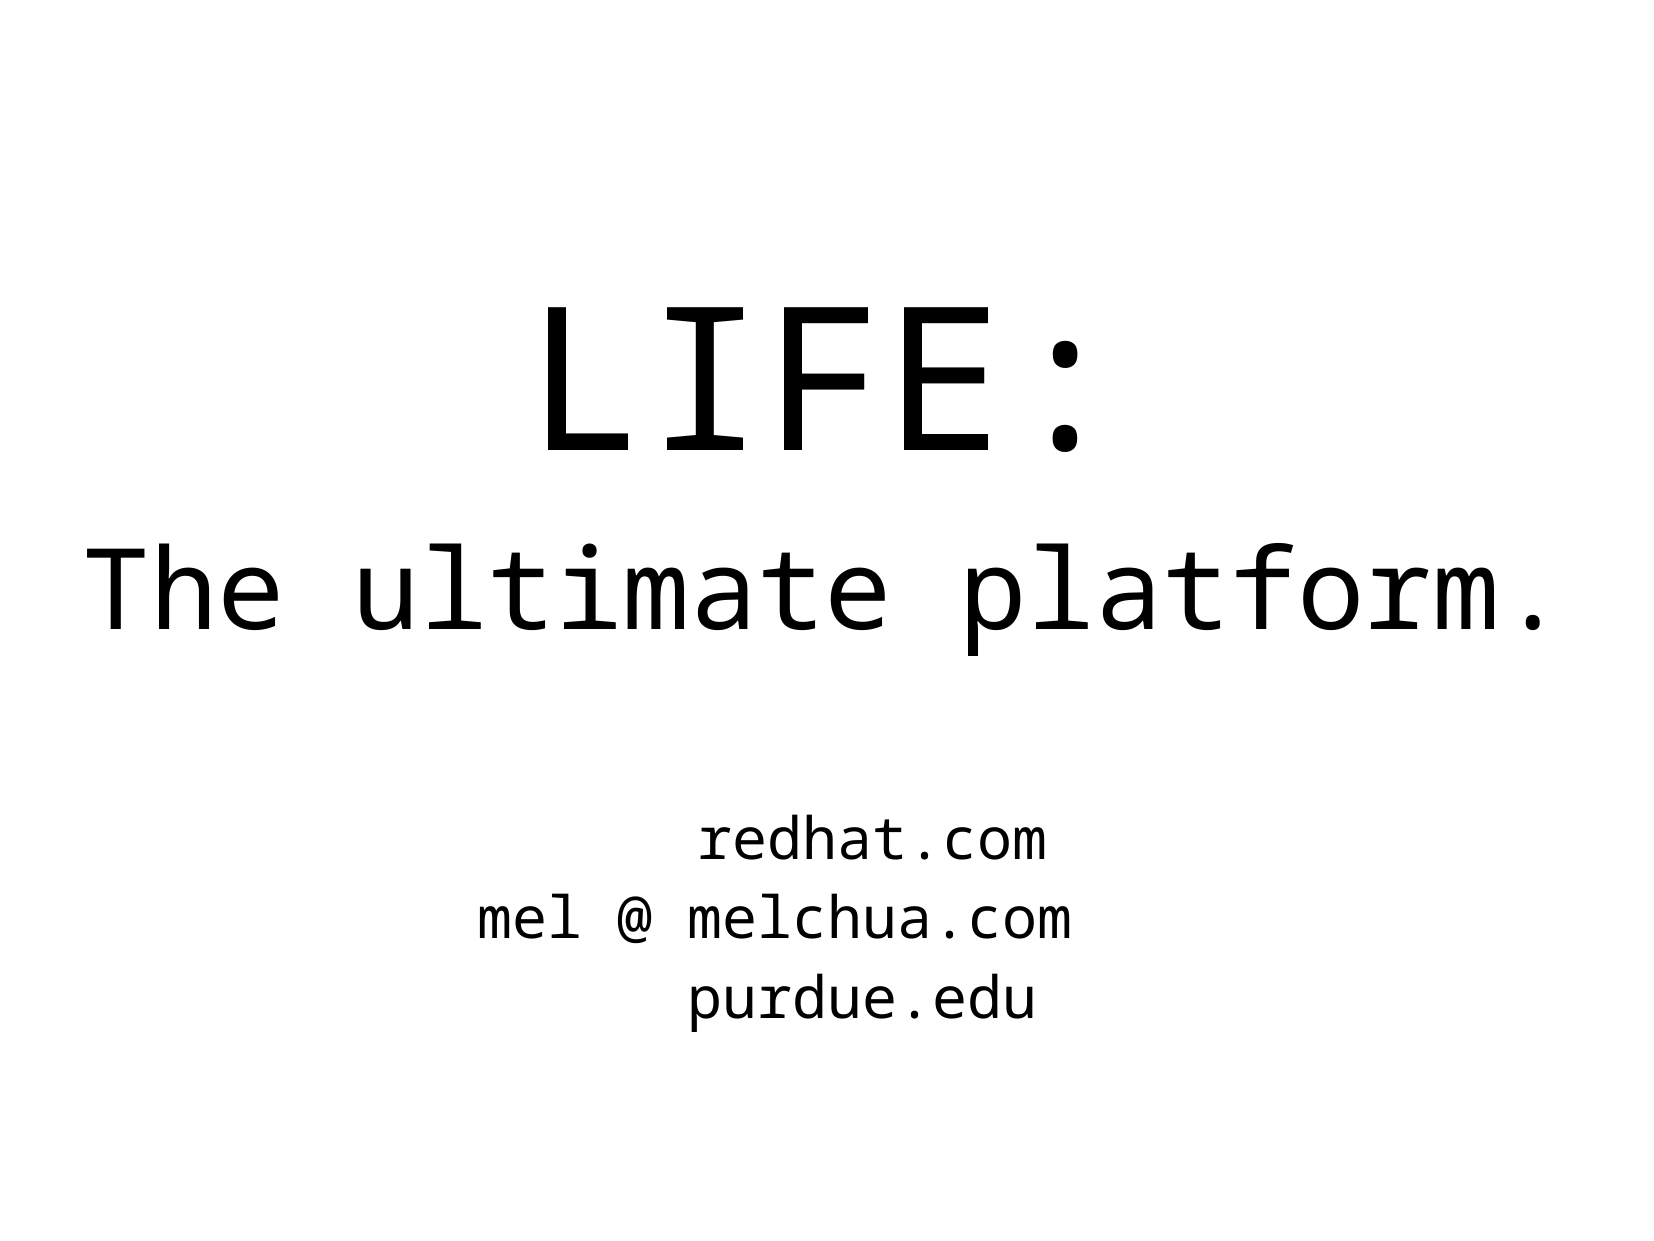

# LIFE: The ultimate platform.
		 redhat.com
mel @ melchua.com
 purdue.edu